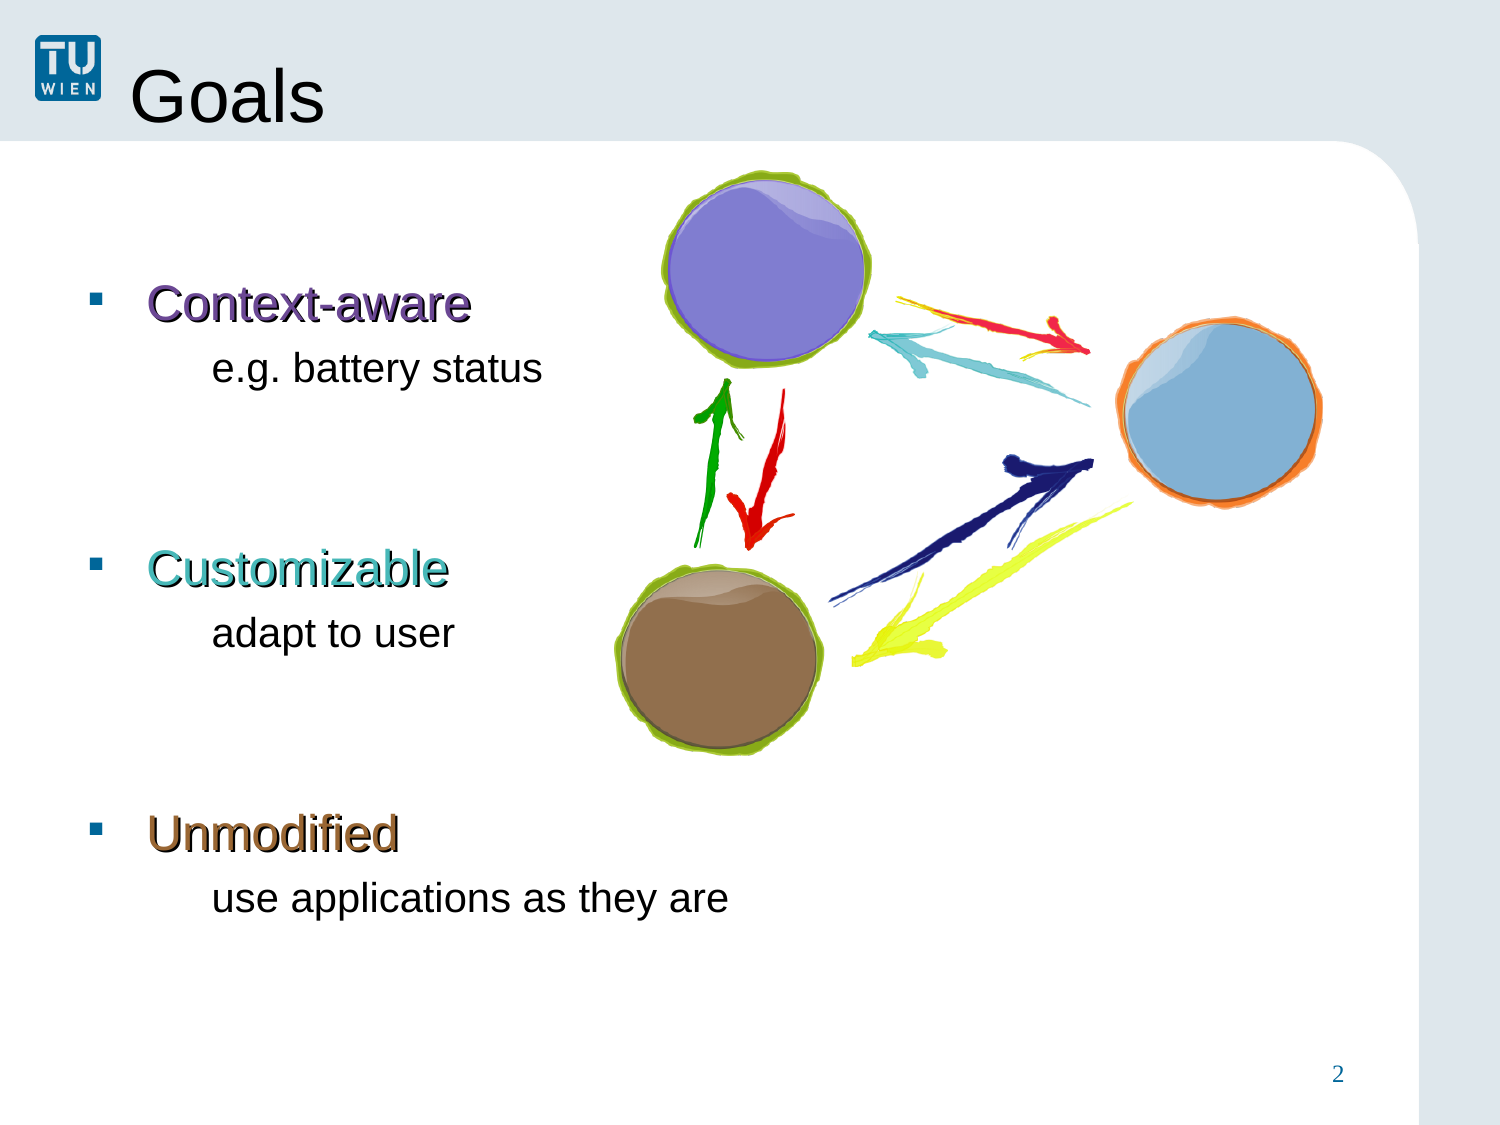

# Goals
Context-aware
e.g. battery status
Customizable
adapt to user
Unmodified
use applications as they are
2